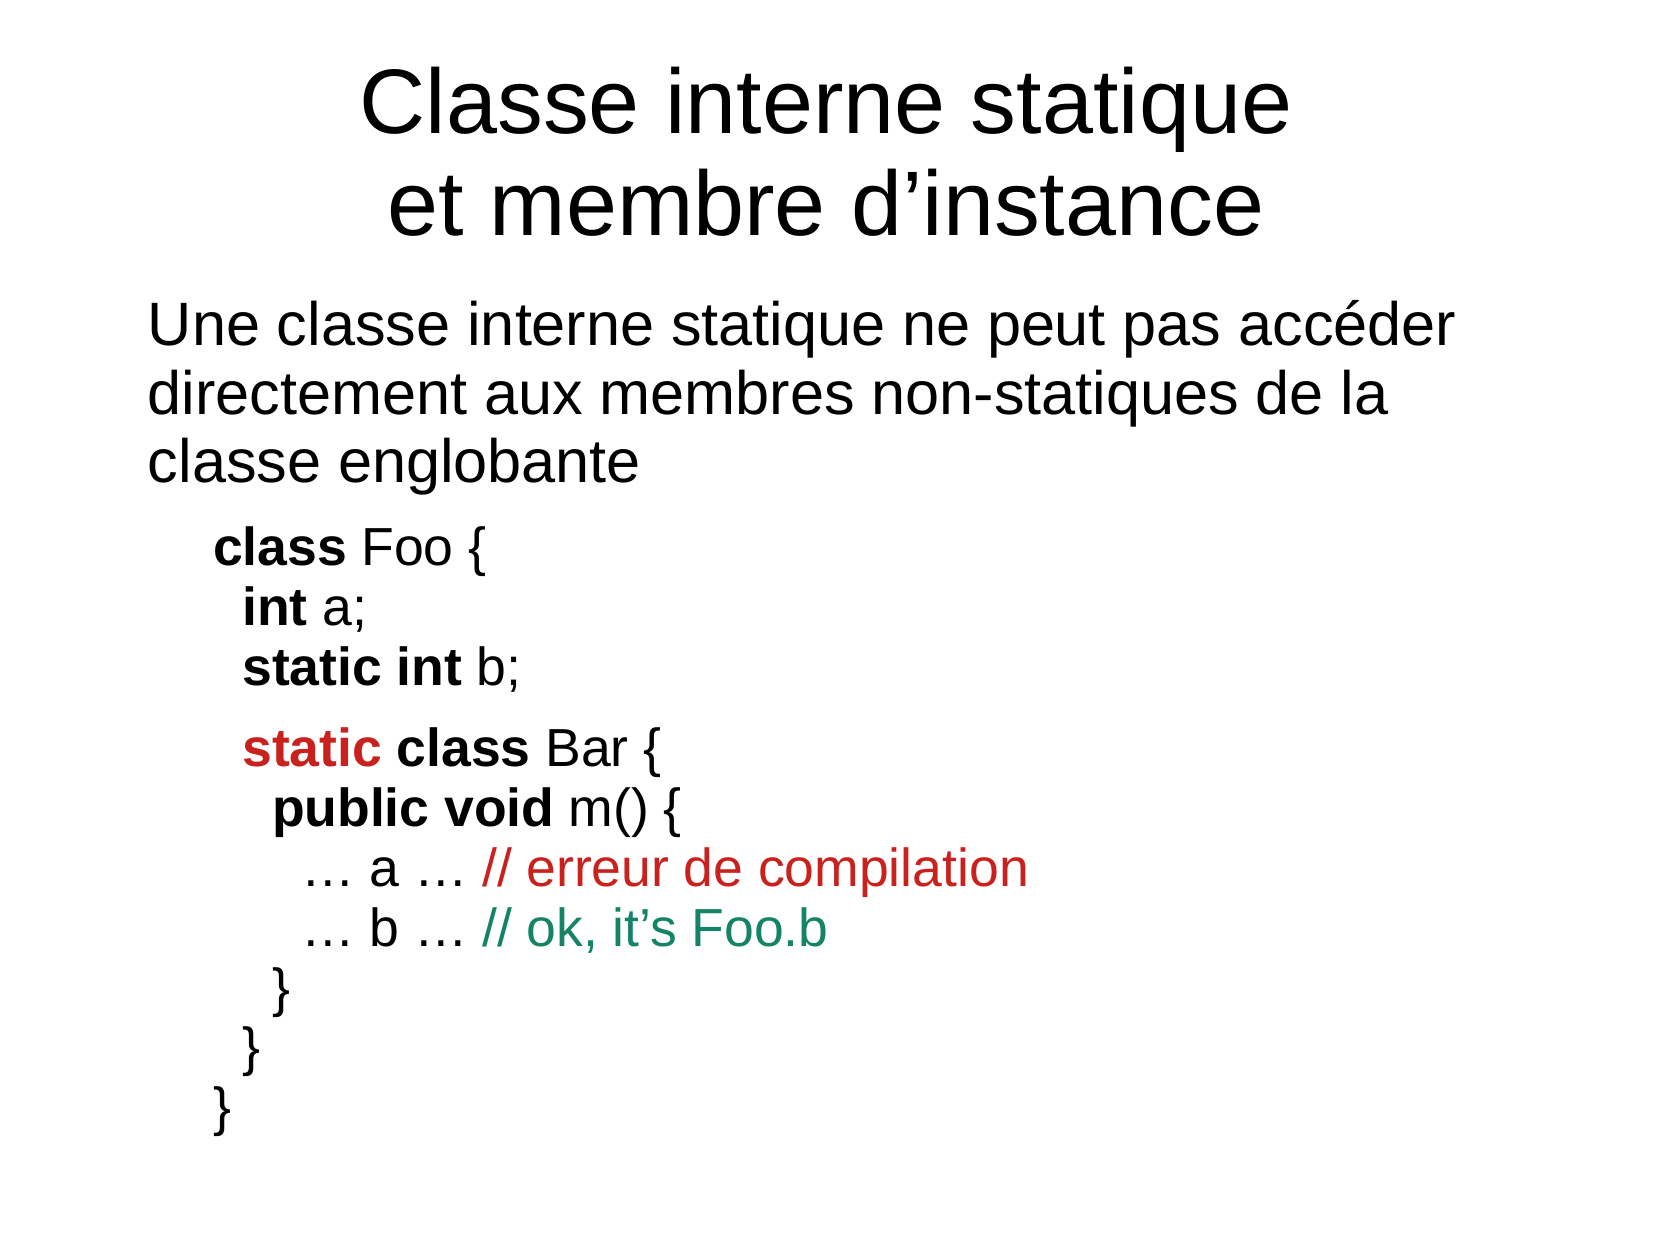

# Classe interne statique et membre d’instance
Une classe interne statique ne peut pas accéder directement aux membres non-statiques de la classe englobante
class Foo {
 int a;
 static int b;
 static class Bar {
 public void m() {
 … a … // erreur de compilation
 … b … // ok, it’s Foo.b
 }
 }
}